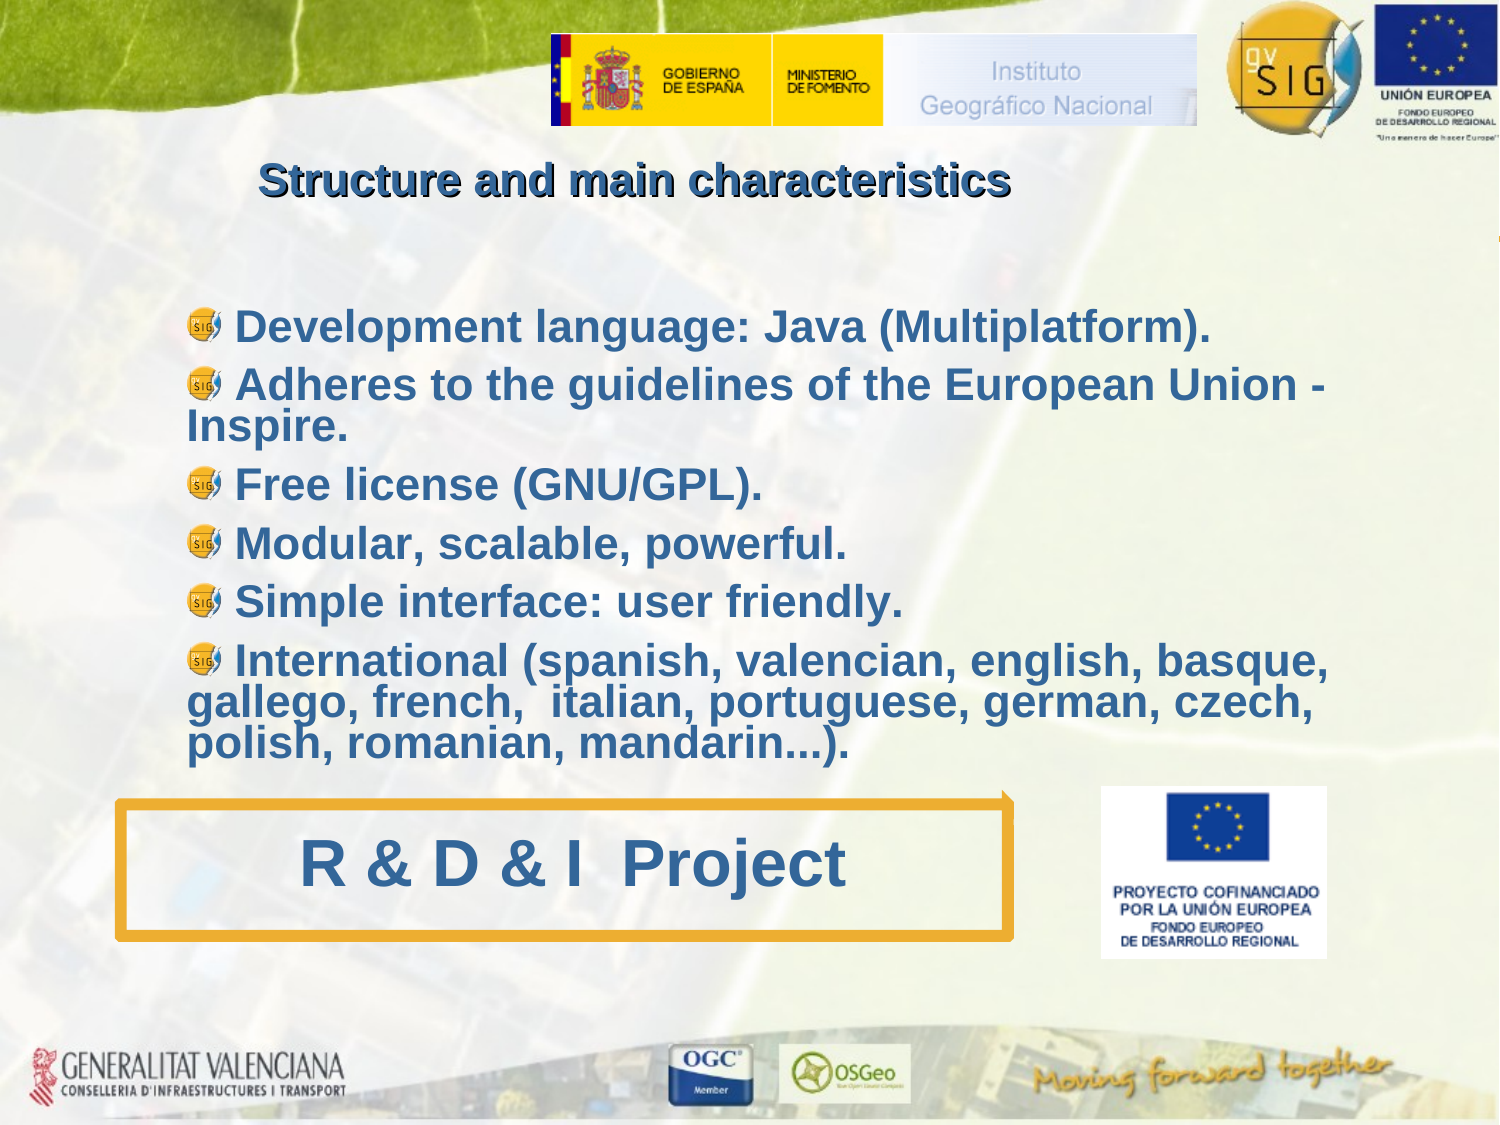

Structure and main characteristics
 Development language: Java (Multiplatform).
 Adheres to the guidelines of the European Union - Inspire.
 Free license (GNU/GPL).
 Modular, scalable, powerful.
 Simple interface: user friendly.
 International (spanish, valencian, english, basque, gallego, french, italian, portuguese, german, czech, polish, romanian, mandarin...).
 R & D & I Project